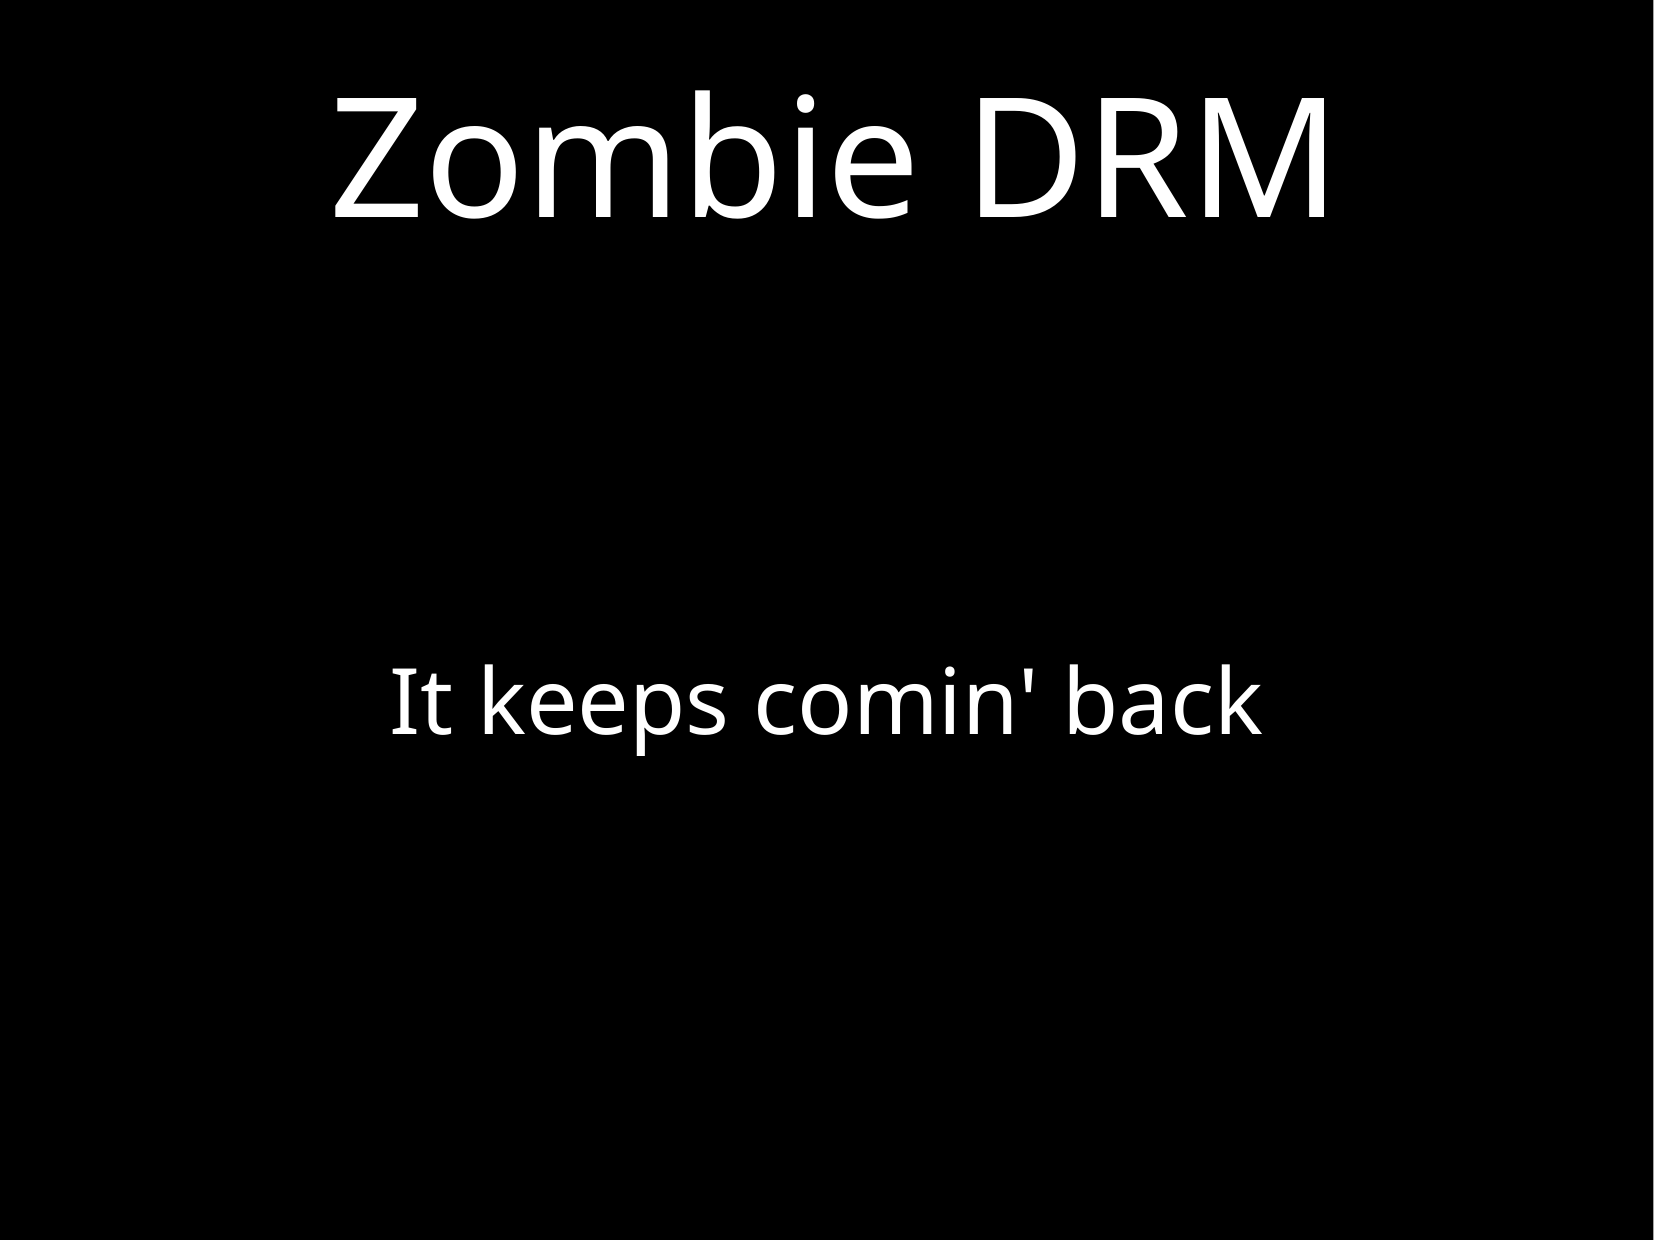

# Zombie DRM
It keeps comin' back